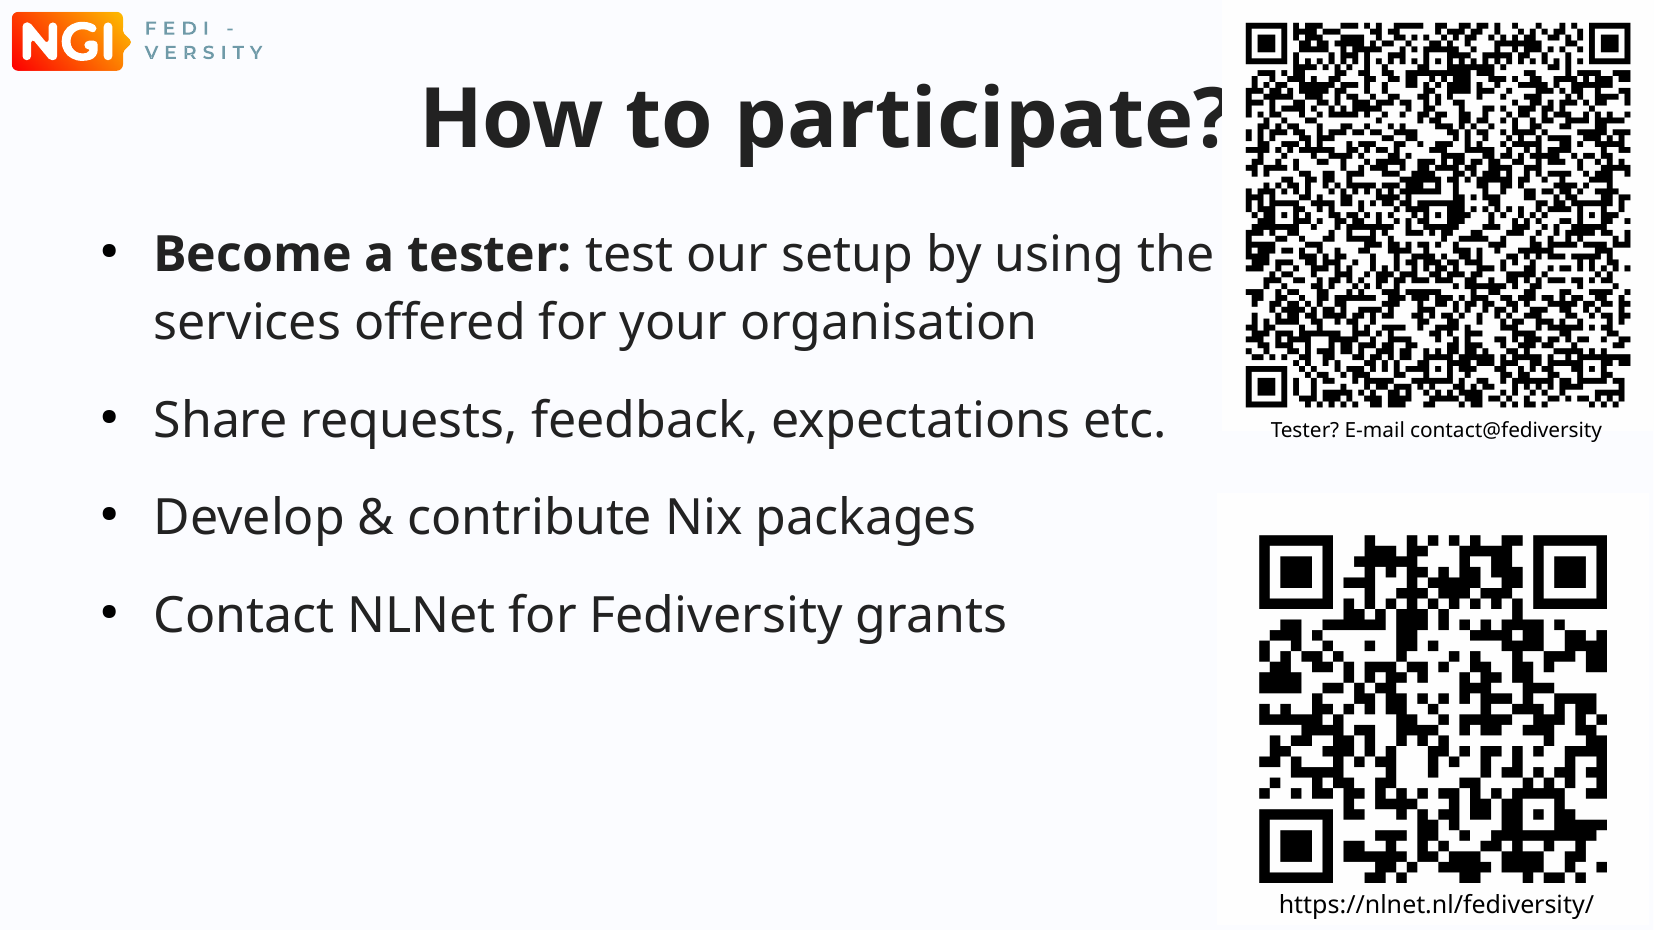

# How to participate?
Become a tester: test our setup by using the services offered for your organisation
Share requests, feedback, expectations etc.
Develop & contribute Nix packages
Contact NLNet for Fediversity grants
Tester? E-mail contact@fediversity
https://nlnet.nl/fediversity/